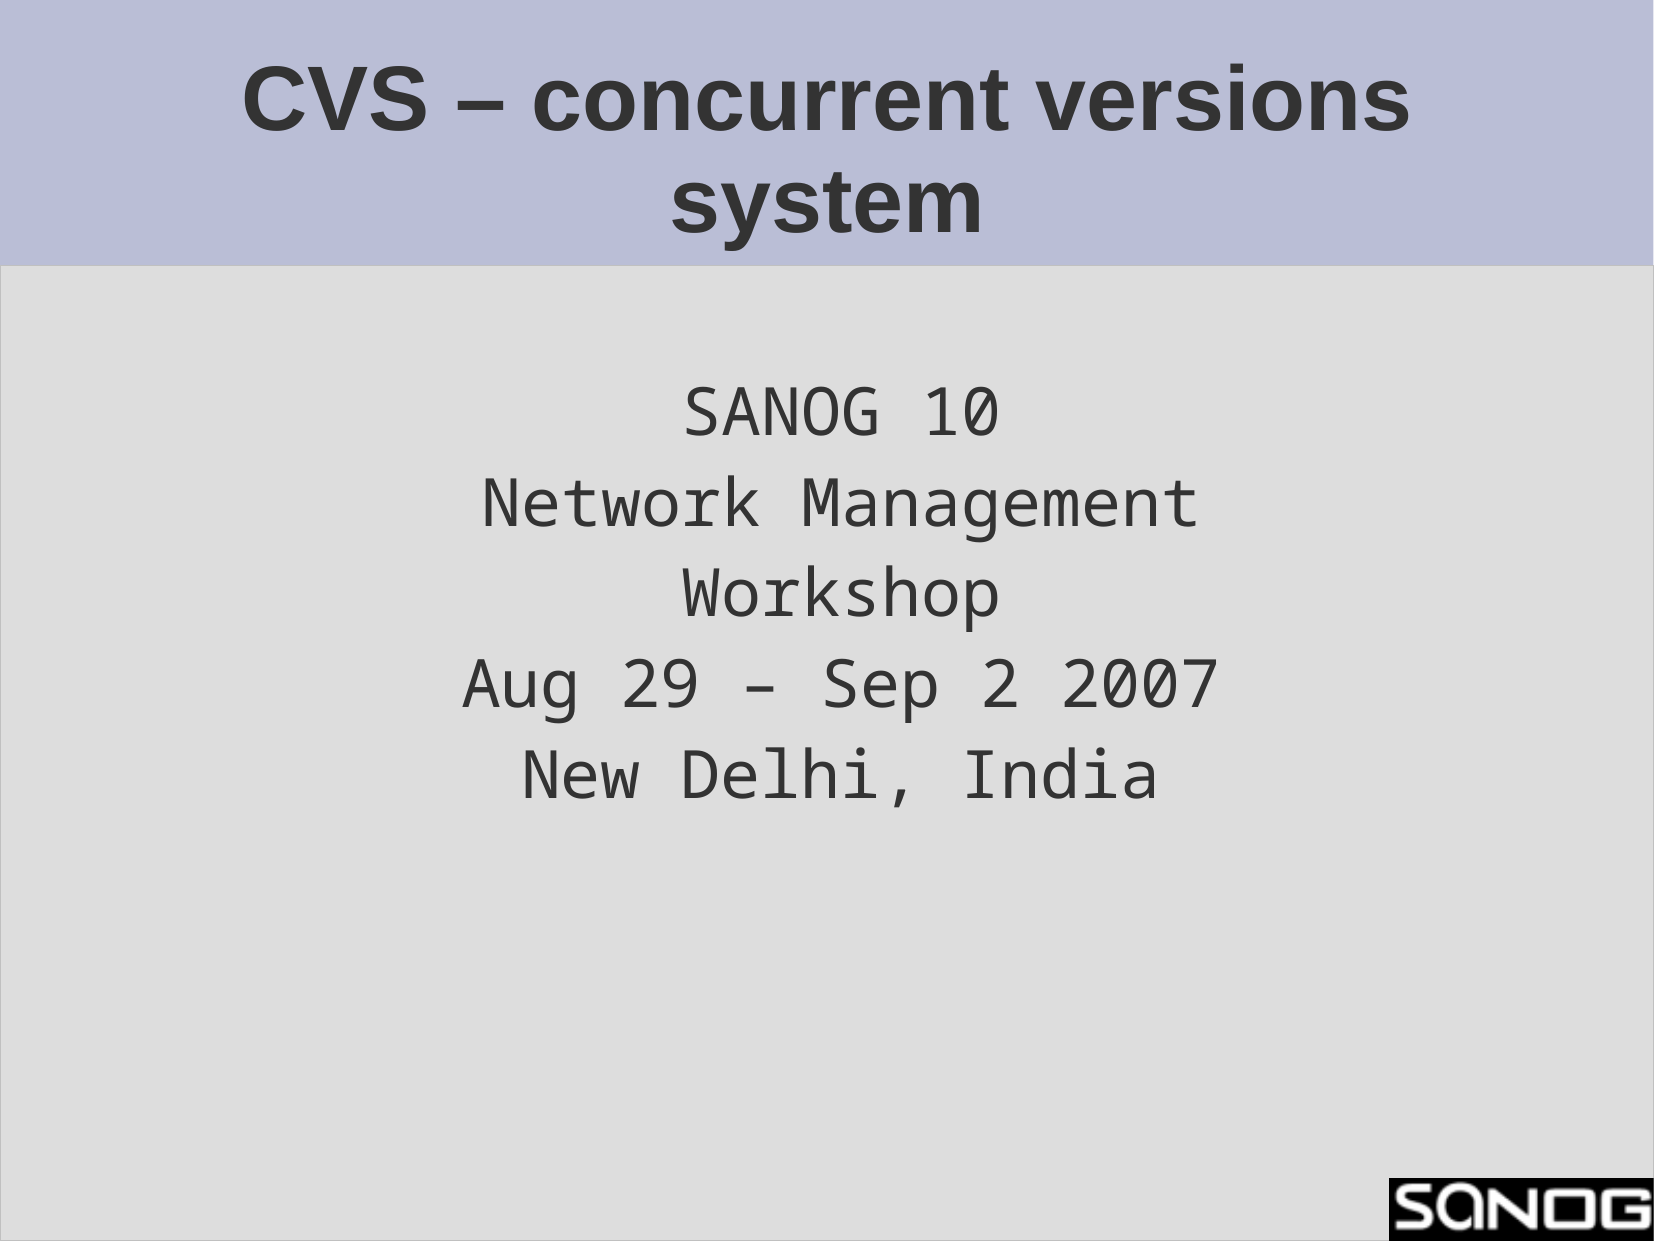

# CVS – concurrent versions system
SANOG 10
Network Management
Workshop
Aug 29 – Sep 2 2007
New Delhi, India